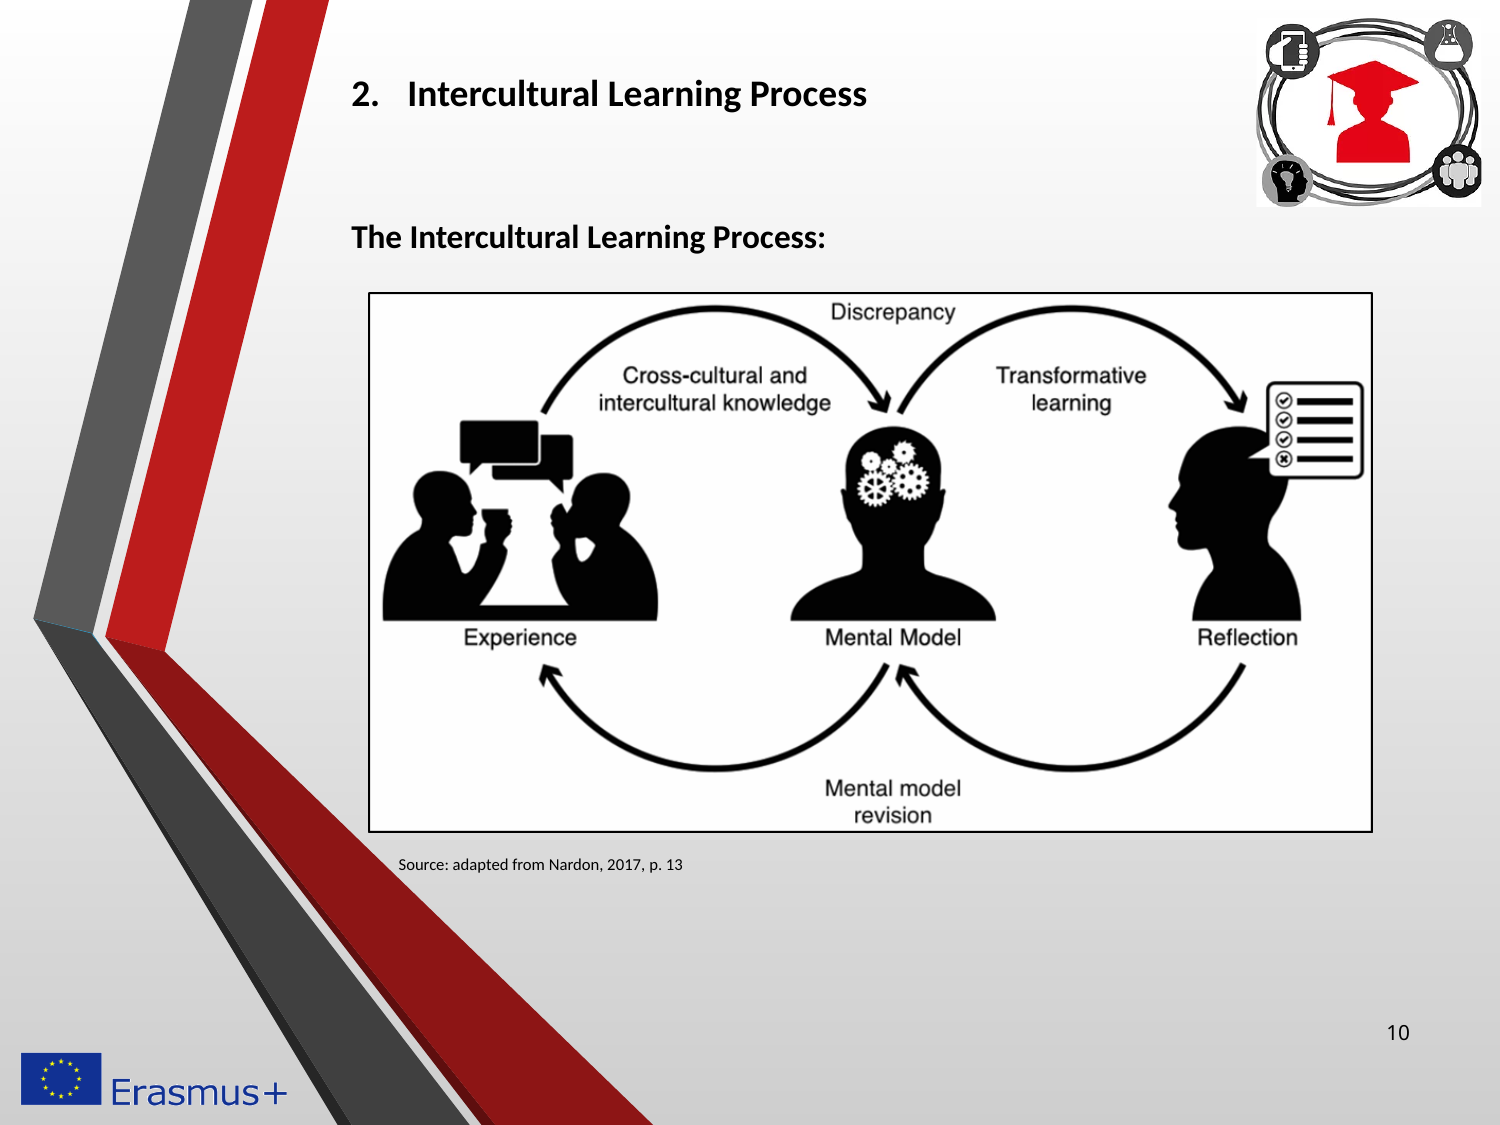

Intercultural Learning Process
The Intercultural Learning Process:
Source: adapted from Nardon, 2017, p. 13